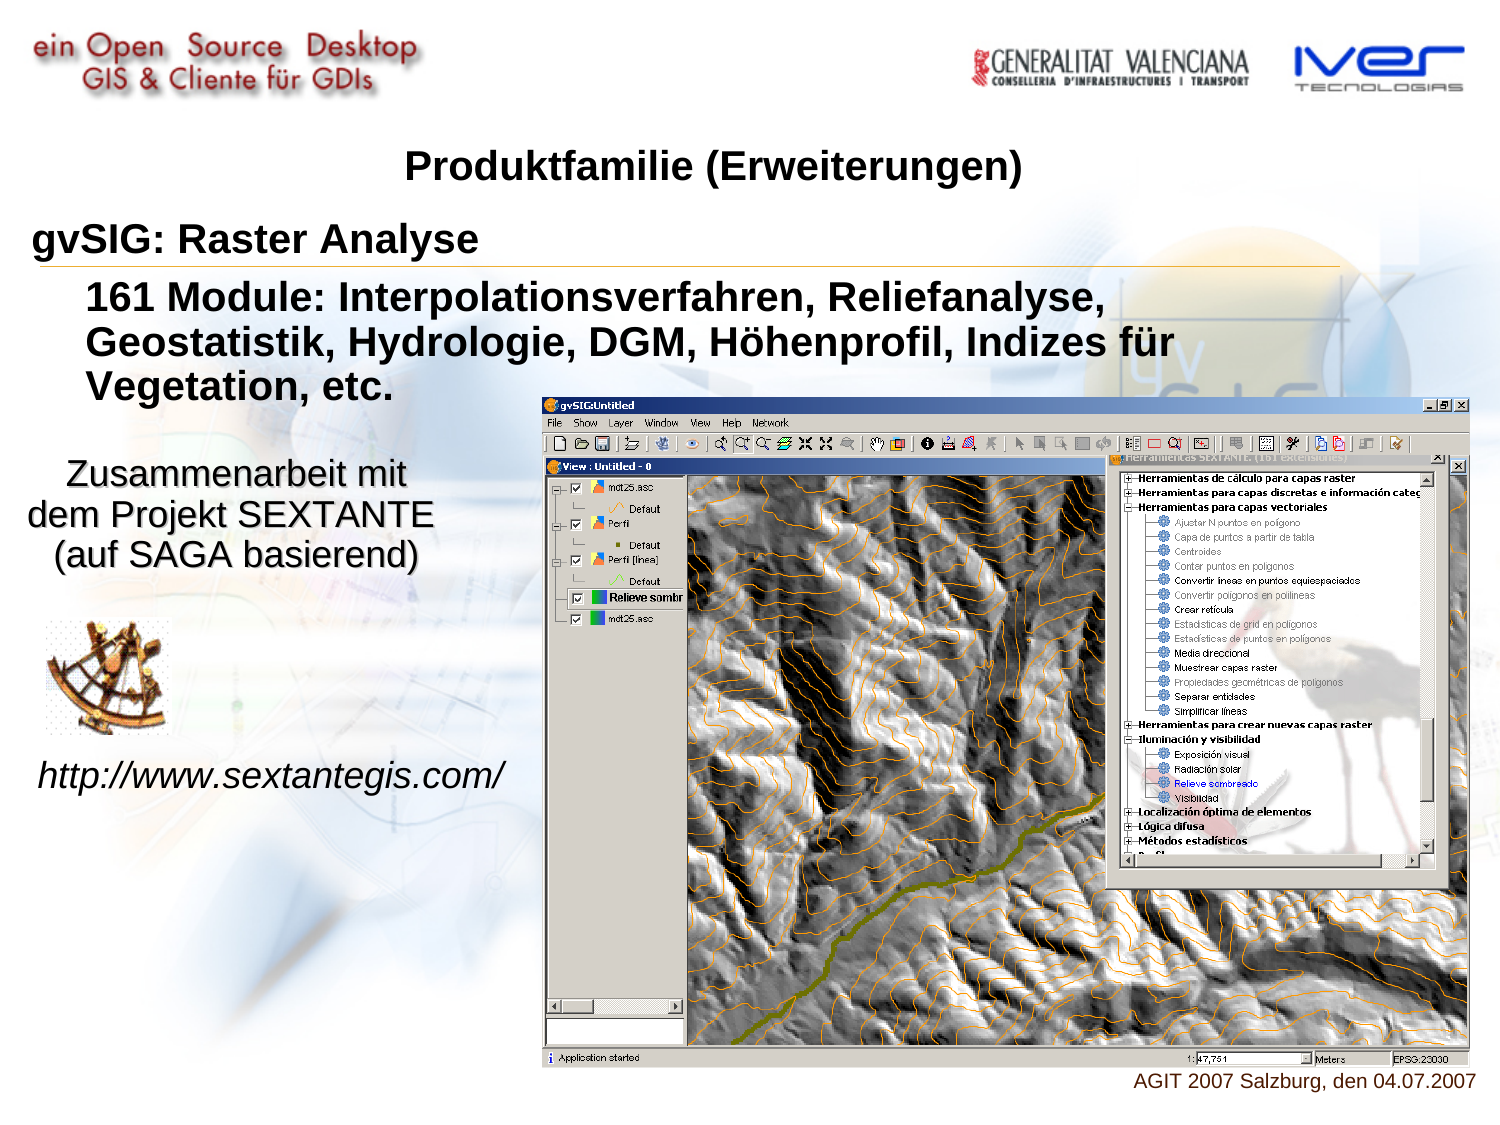

Produktfamilie (Erweiterungen)
gvSIG: Raster Analyse
161 Module: Interpolationsverfahren, Reliefanalyse, Geostatistik, Hydrologie, DGM, Höhenprofil, Indizes für Vegetation, etc.
Zusammenarbeit mit
dem Projekt SEXTANTE
(auf SAGA basierend)
http://www.sextantegis.com/
AGIT 2007 Salzburg, den 04.07.2007